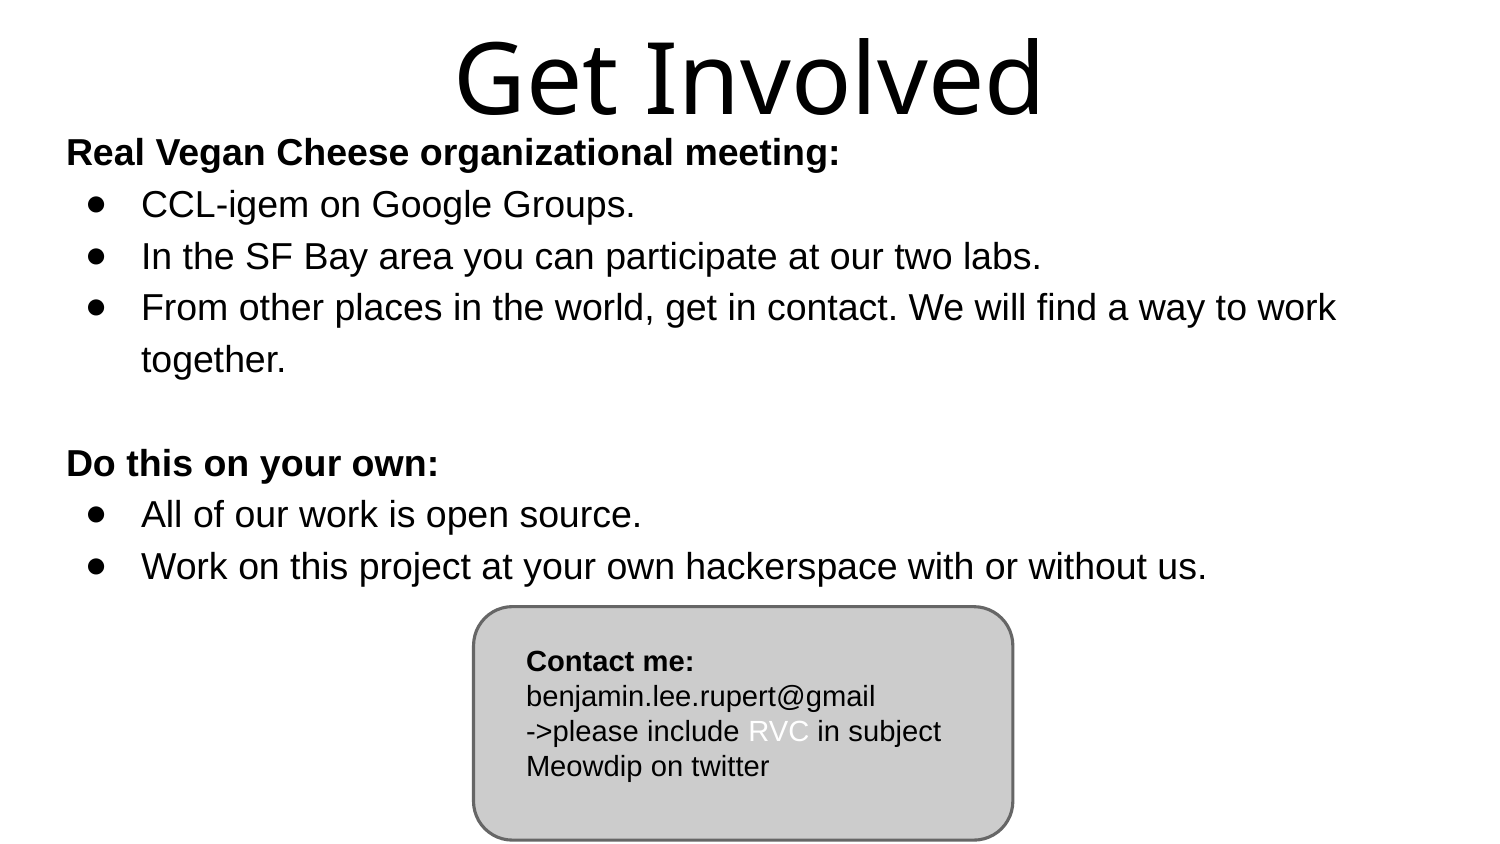

Get Involved
Real Vegan Cheese organizational meeting:
CCL-igem on Google Groups.
In the SF Bay area you can participate at our two labs.
From other places in the world, get in contact. We will find a way to work together.
Do this on your own:
All of our work is open source.
Work on this project at your own hackerspace with or without us.
Contact me:
benjamin.lee.rupert@gmail
->please include RVC in subject
Meowdip on twitter